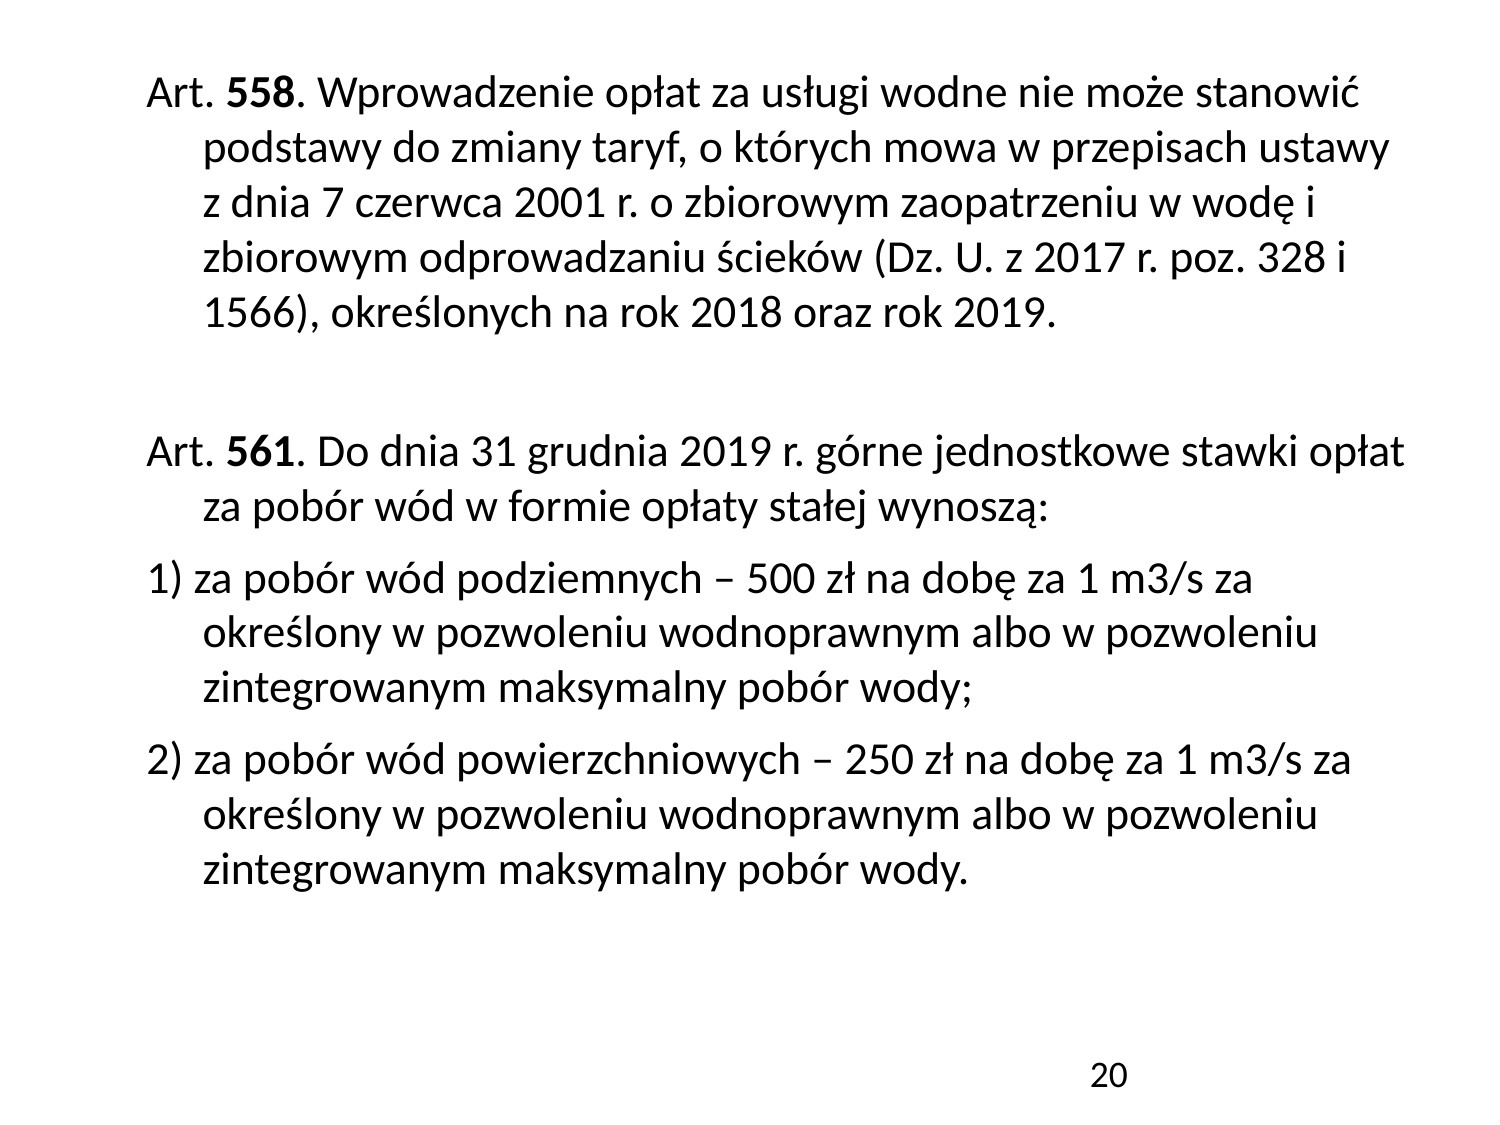

#
Art. 558. Wprowadzenie opłat za usługi wodne nie może stanowić podstawy do zmiany taryf, o których mowa w przepisach ustawy z dnia 7 czerwca 2001 r. o zbiorowym zaopatrzeniu w wodę i zbiorowym odprowadzaniu ścieków (Dz. U. z 2017 r. poz. 328 i 1566), określonych na rok 2018 oraz rok 2019.
Art. 561. Do dnia 31 grudnia 2019 r. górne jednostkowe stawki opłat za pobór wód w formie opłaty stałej wynoszą:
1) za pobór wód podziemnych – 500 zł na dobę za 1 m3/s za określony w pozwoleniu wodnoprawnym albo w pozwoleniu zintegrowanym maksymalny pobór wody;
2) za pobór wód powierzchniowych – 250 zł na dobę za 1 m3/s za określony w pozwoleniu wodnoprawnym albo w pozwoleniu zintegrowanym maksymalny pobór wody.